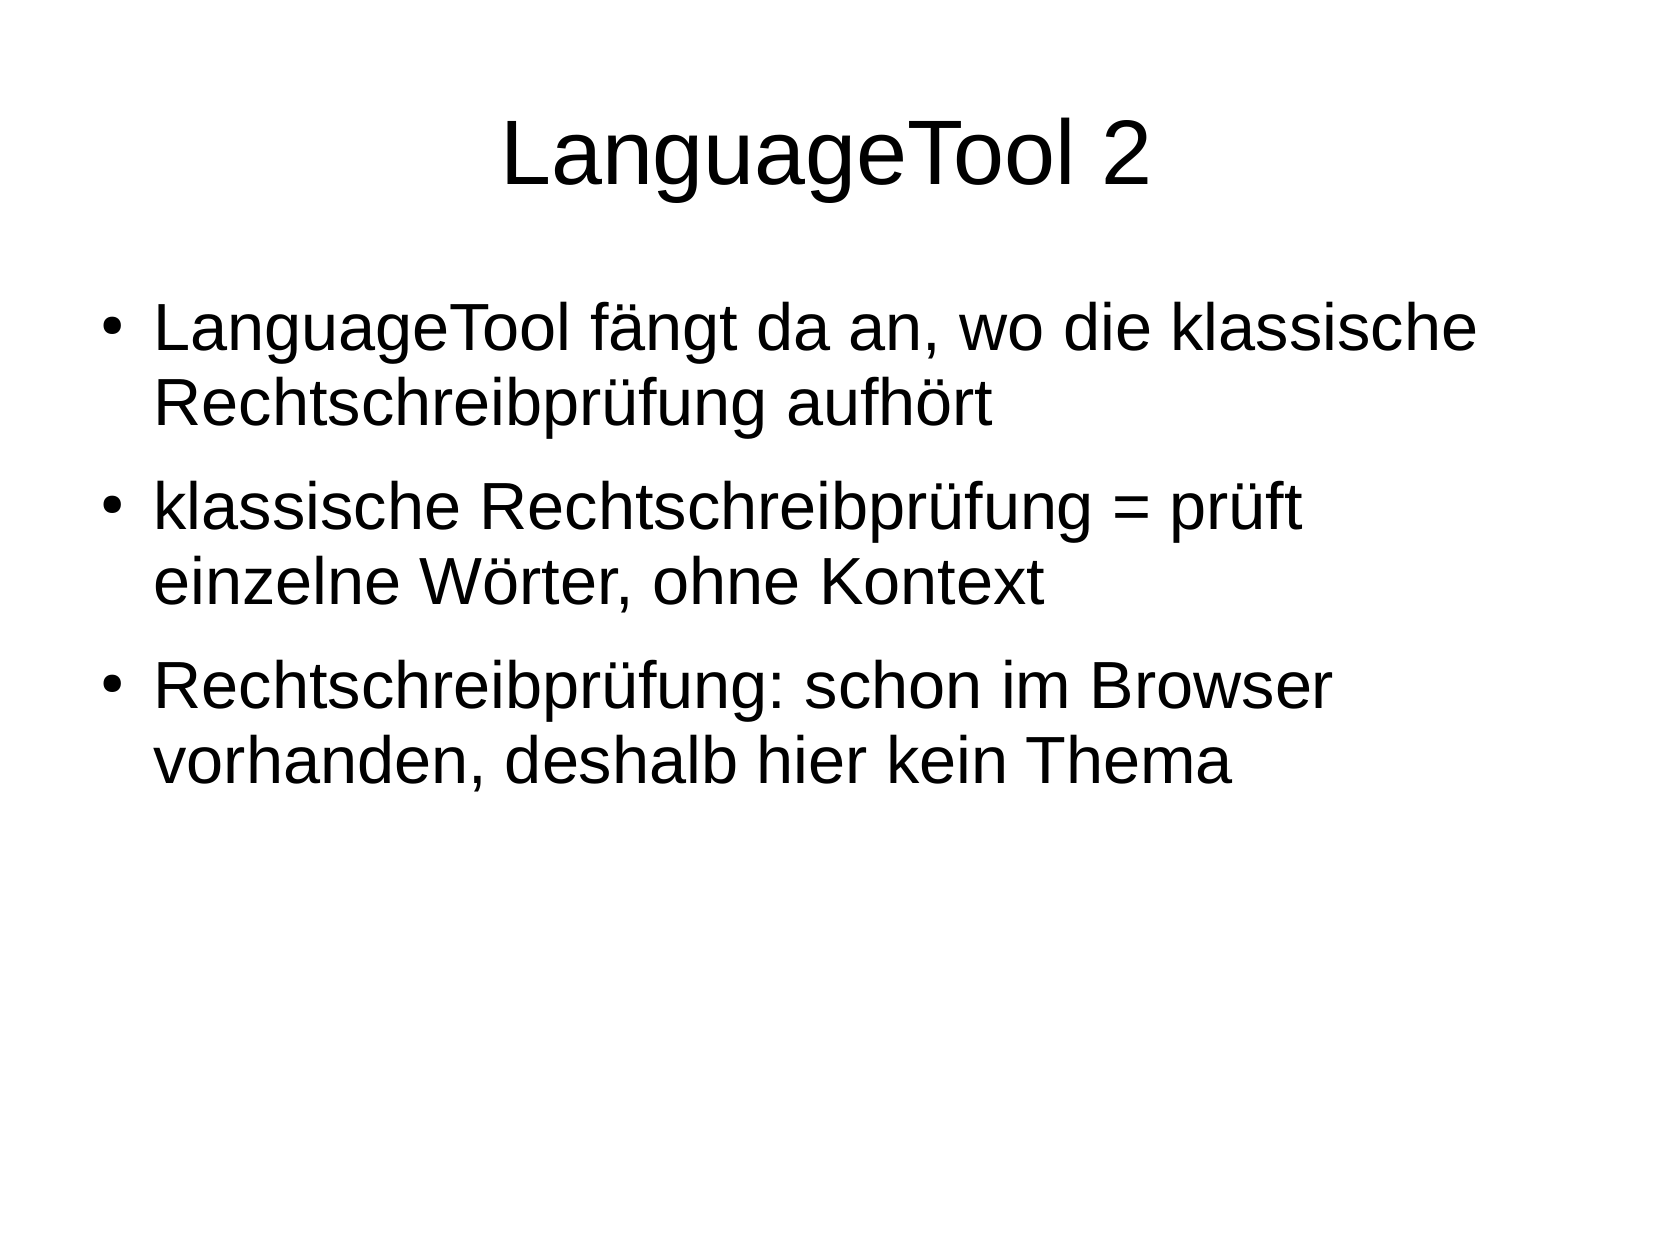

# LanguageTool 2
LanguageTool fängt da an, wo die klassische Rechtschreibprüfung aufhört
klassische Rechtschreibprüfung = prüft einzelne Wörter, ohne Kontext
Rechtschreibprüfung: schon im Browser vorhanden, deshalb hier kein Thema